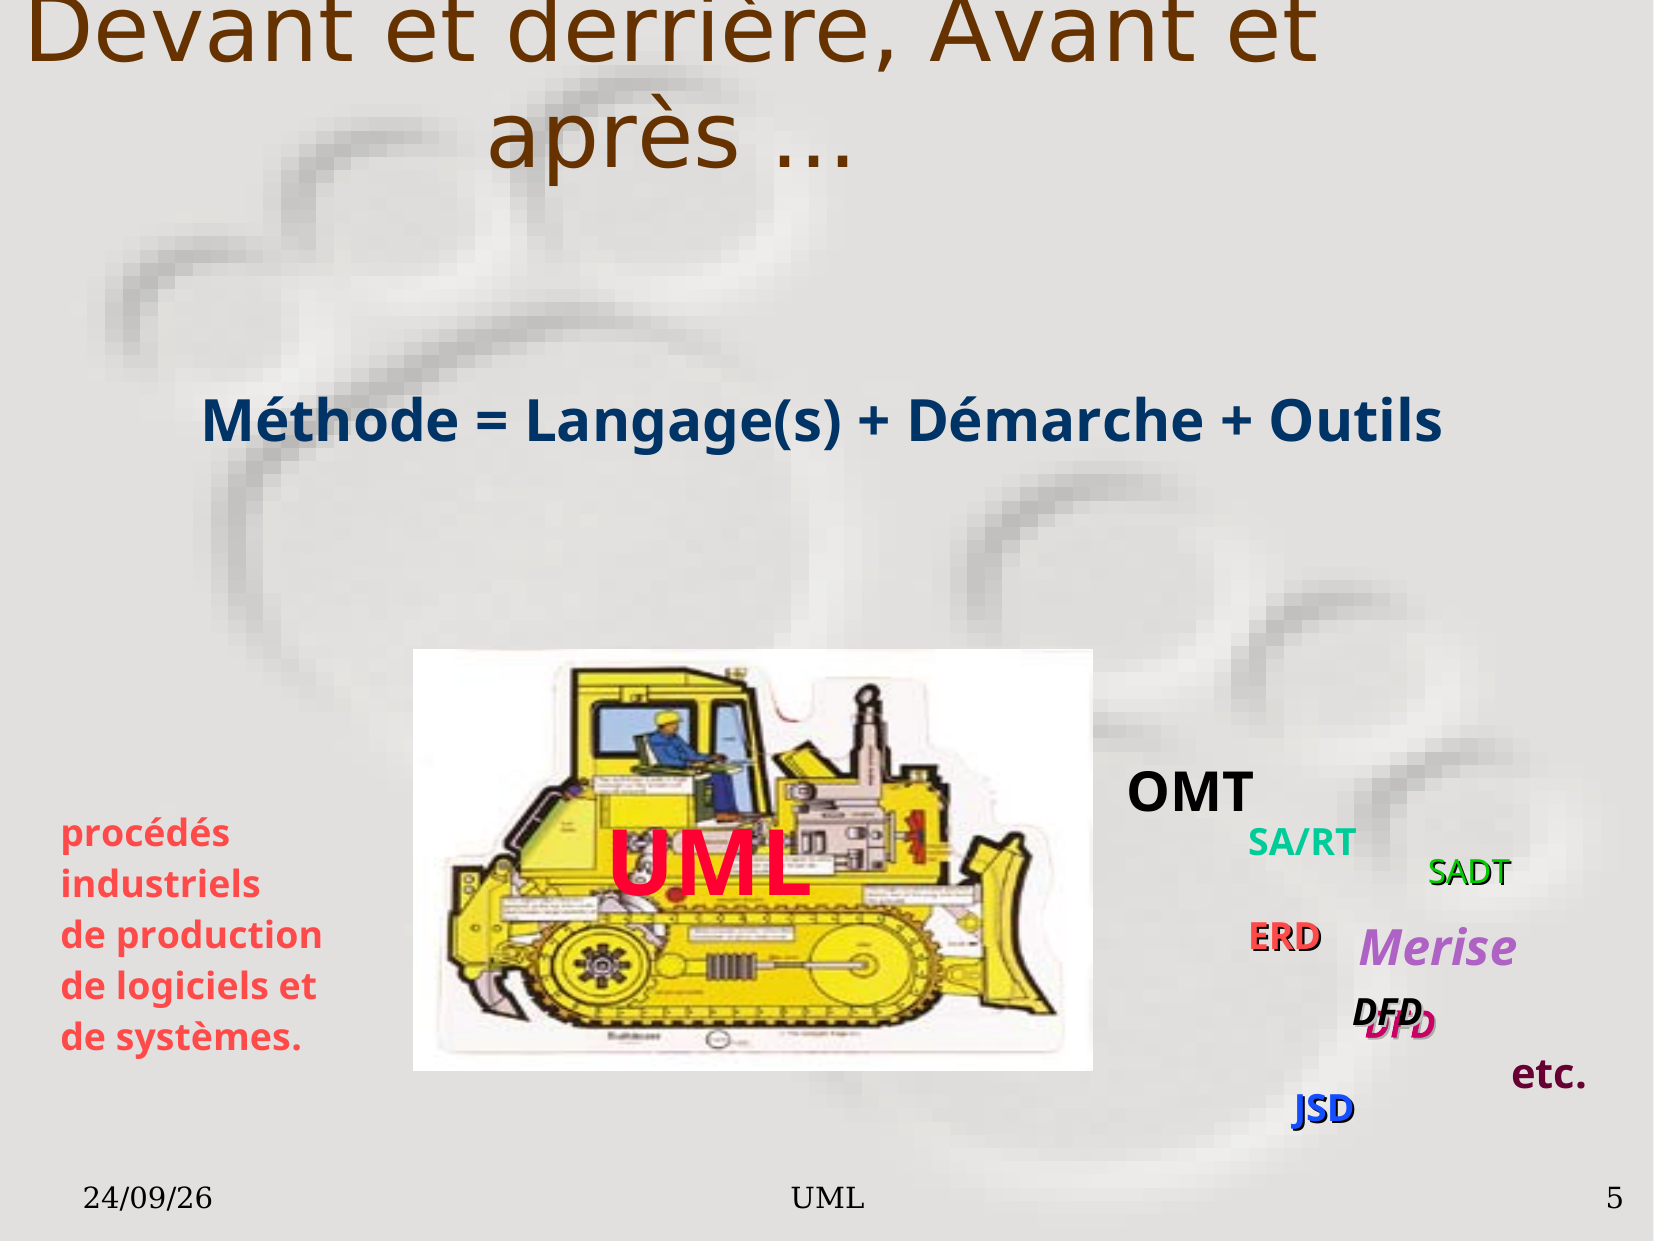

# Devant et derrière, Avant et après ...
Méthode = Langage(s) + Démarche + Outils
OMT
UML
procédés
industriels
de production
de logiciels et
de systèmes.
SA/RT
SADT
ERD
Merise
DFD
etc.
JSD
UML
5